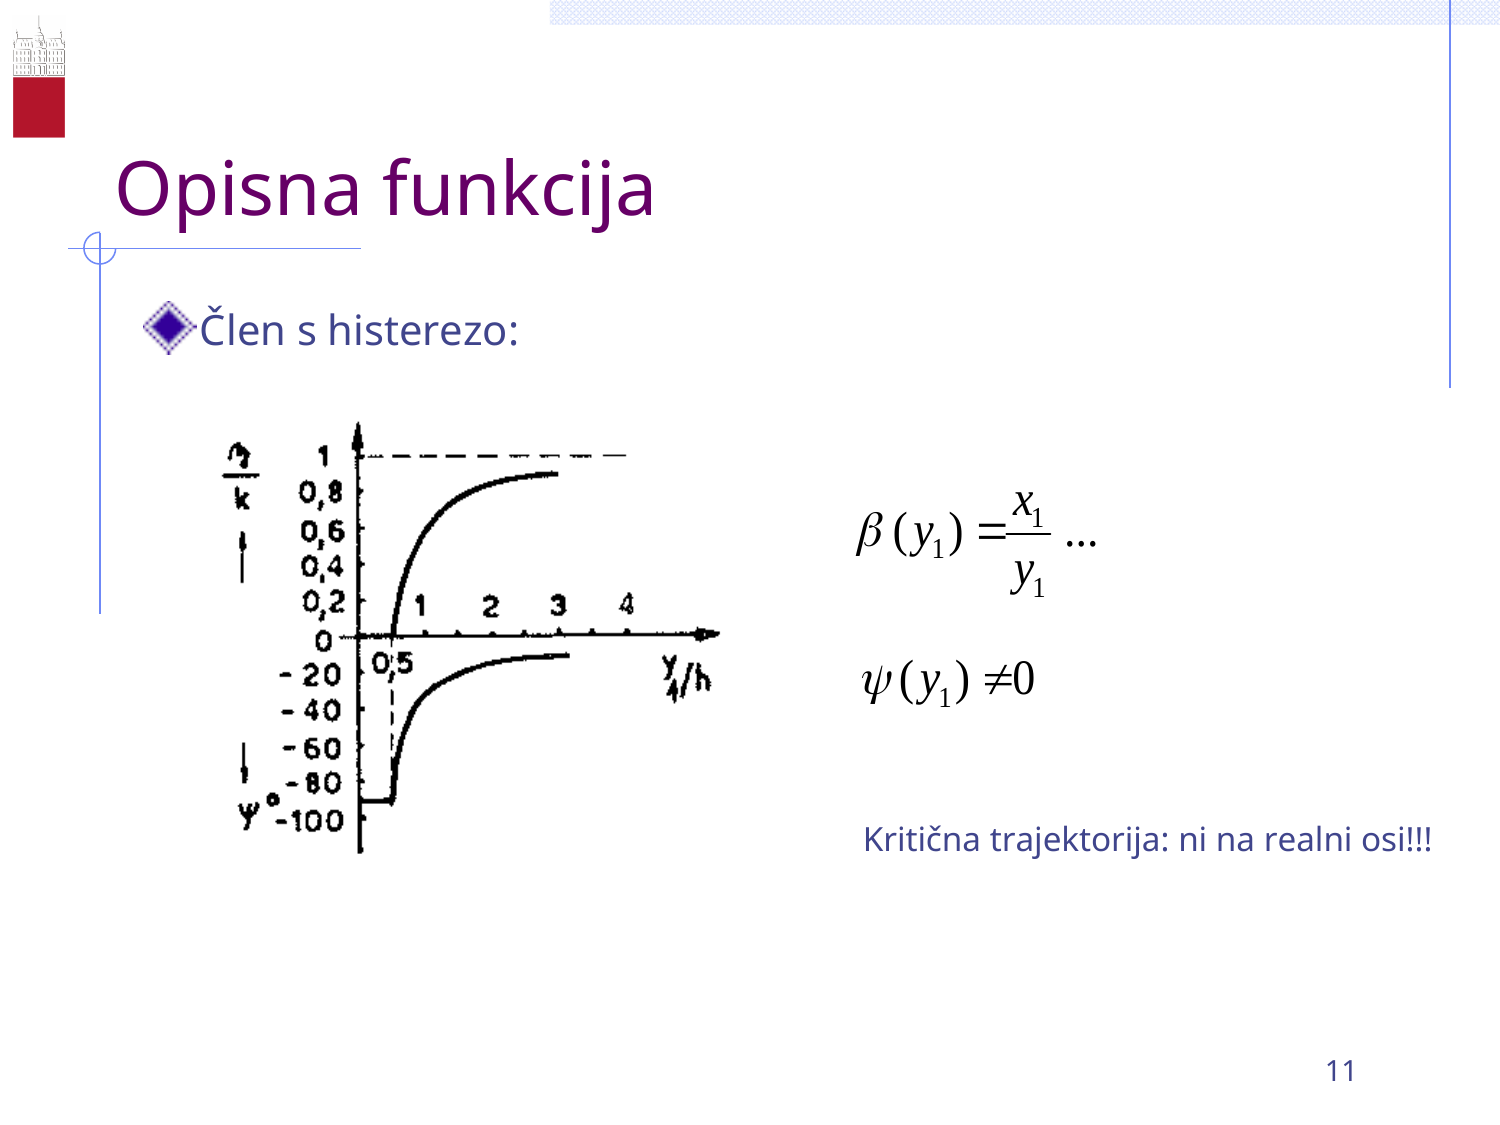

Opisna funkcija
# Člen s histerezo:
Kritična trajektorija: ni na realni osi!!!